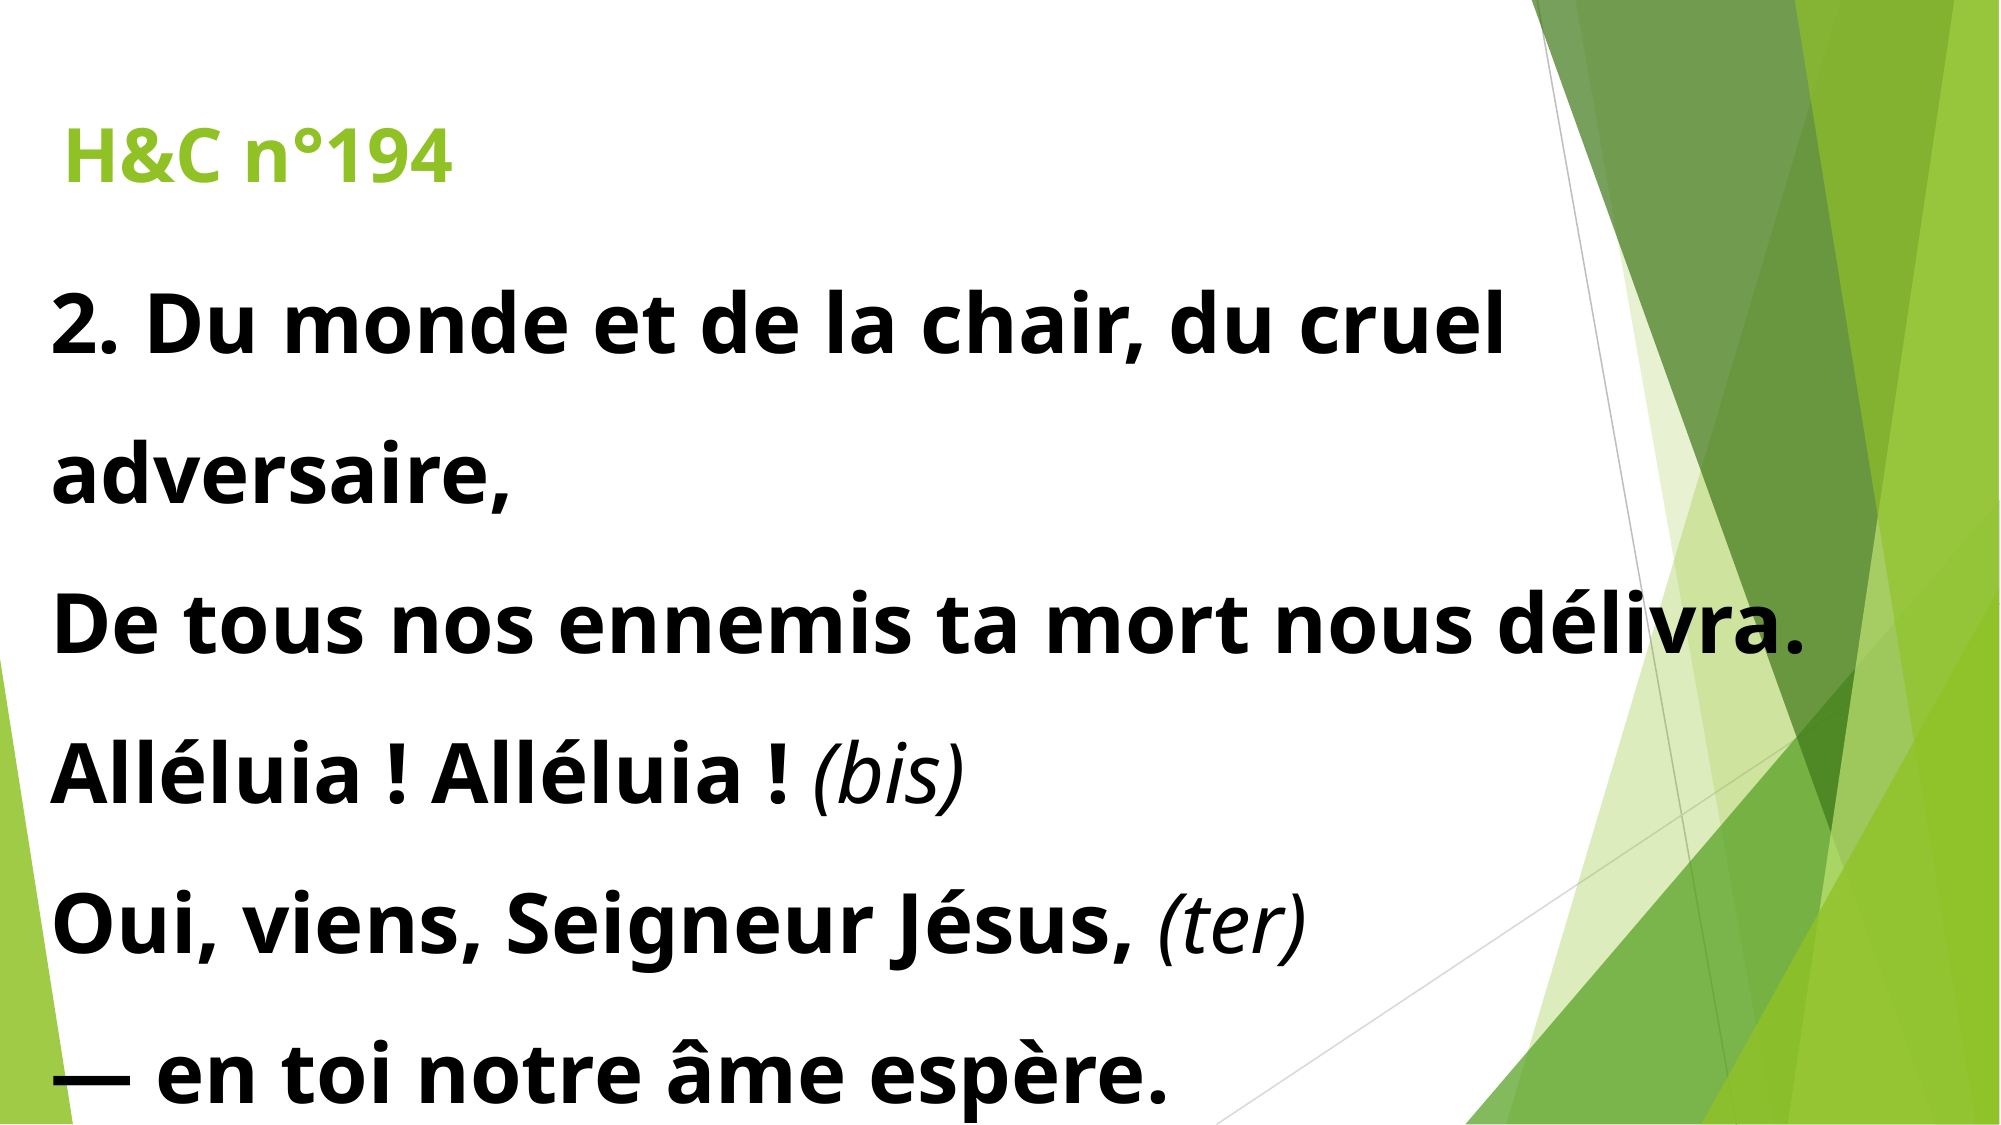

H&C n°194
2. Du monde et de la chair, du cruel adversaire,
De tous nos ennemis ta mort nous délivra.
Alléluia ! Alléluia ! (bis)
Oui, viens, Seigneur Jésus, (ter)
— en toi notre âme espère.